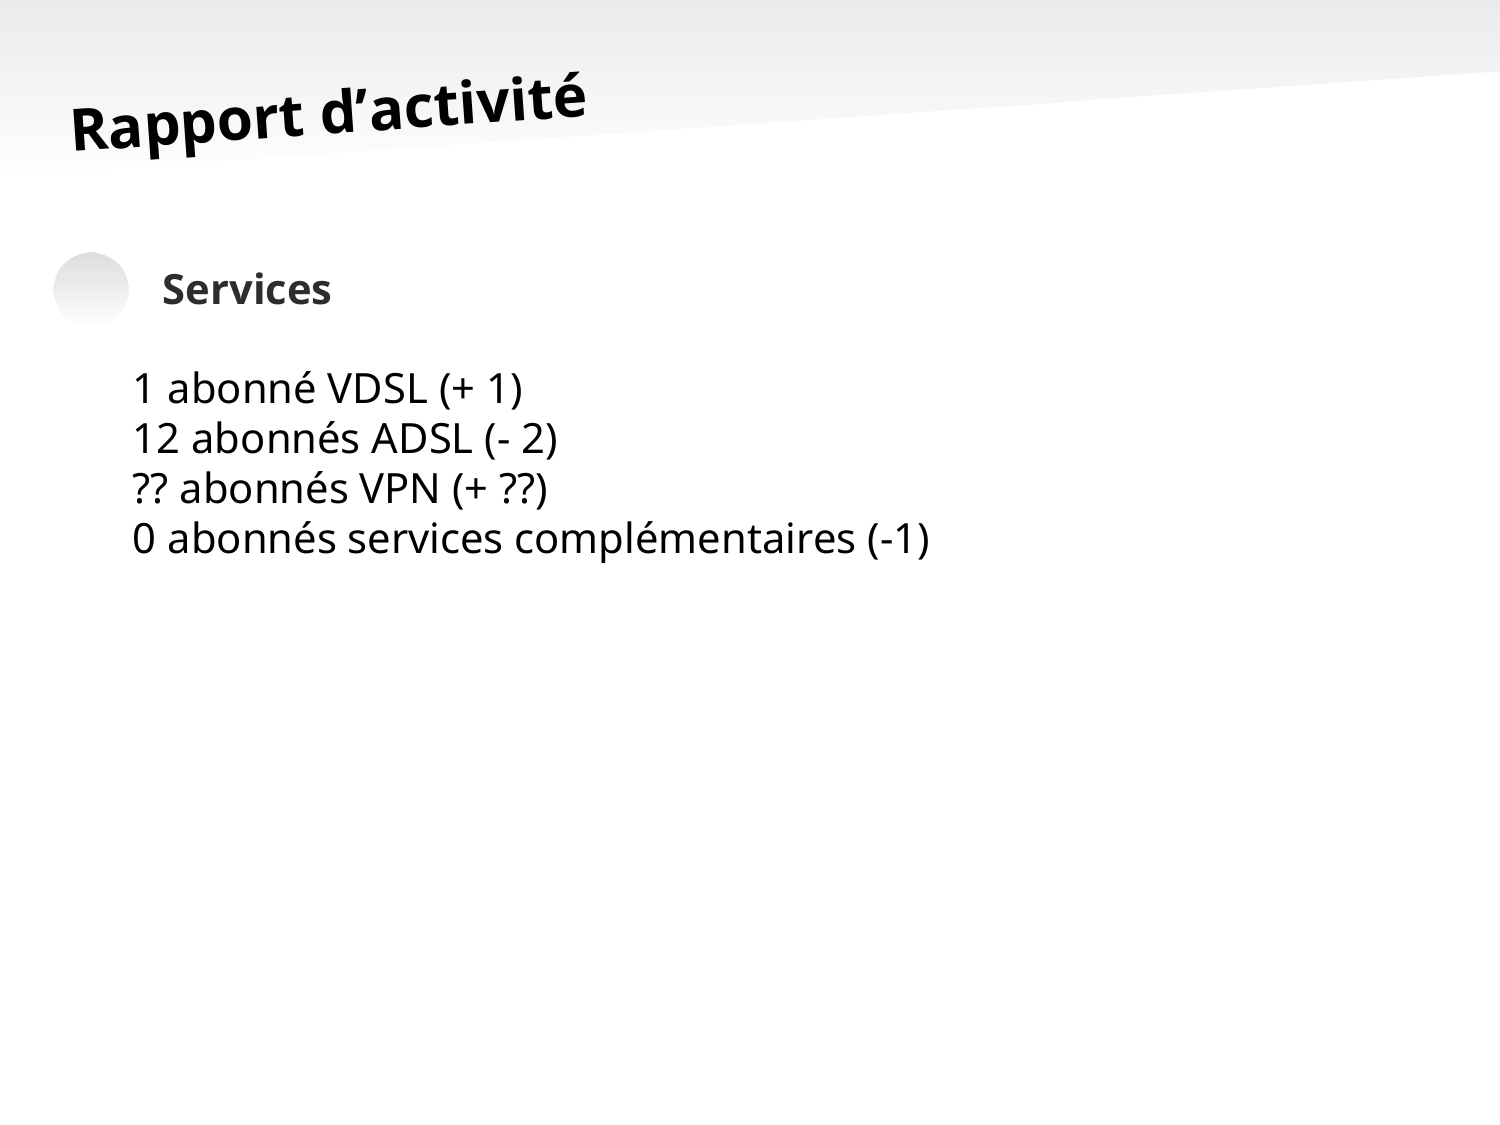

Rapport d’activité
Services
1 abonné VDSL (+ 1)
12 abonnés ADSL (- 2)
?? abonnés VPN (+ ??)
0 abonnés services complémentaires (-1)
5